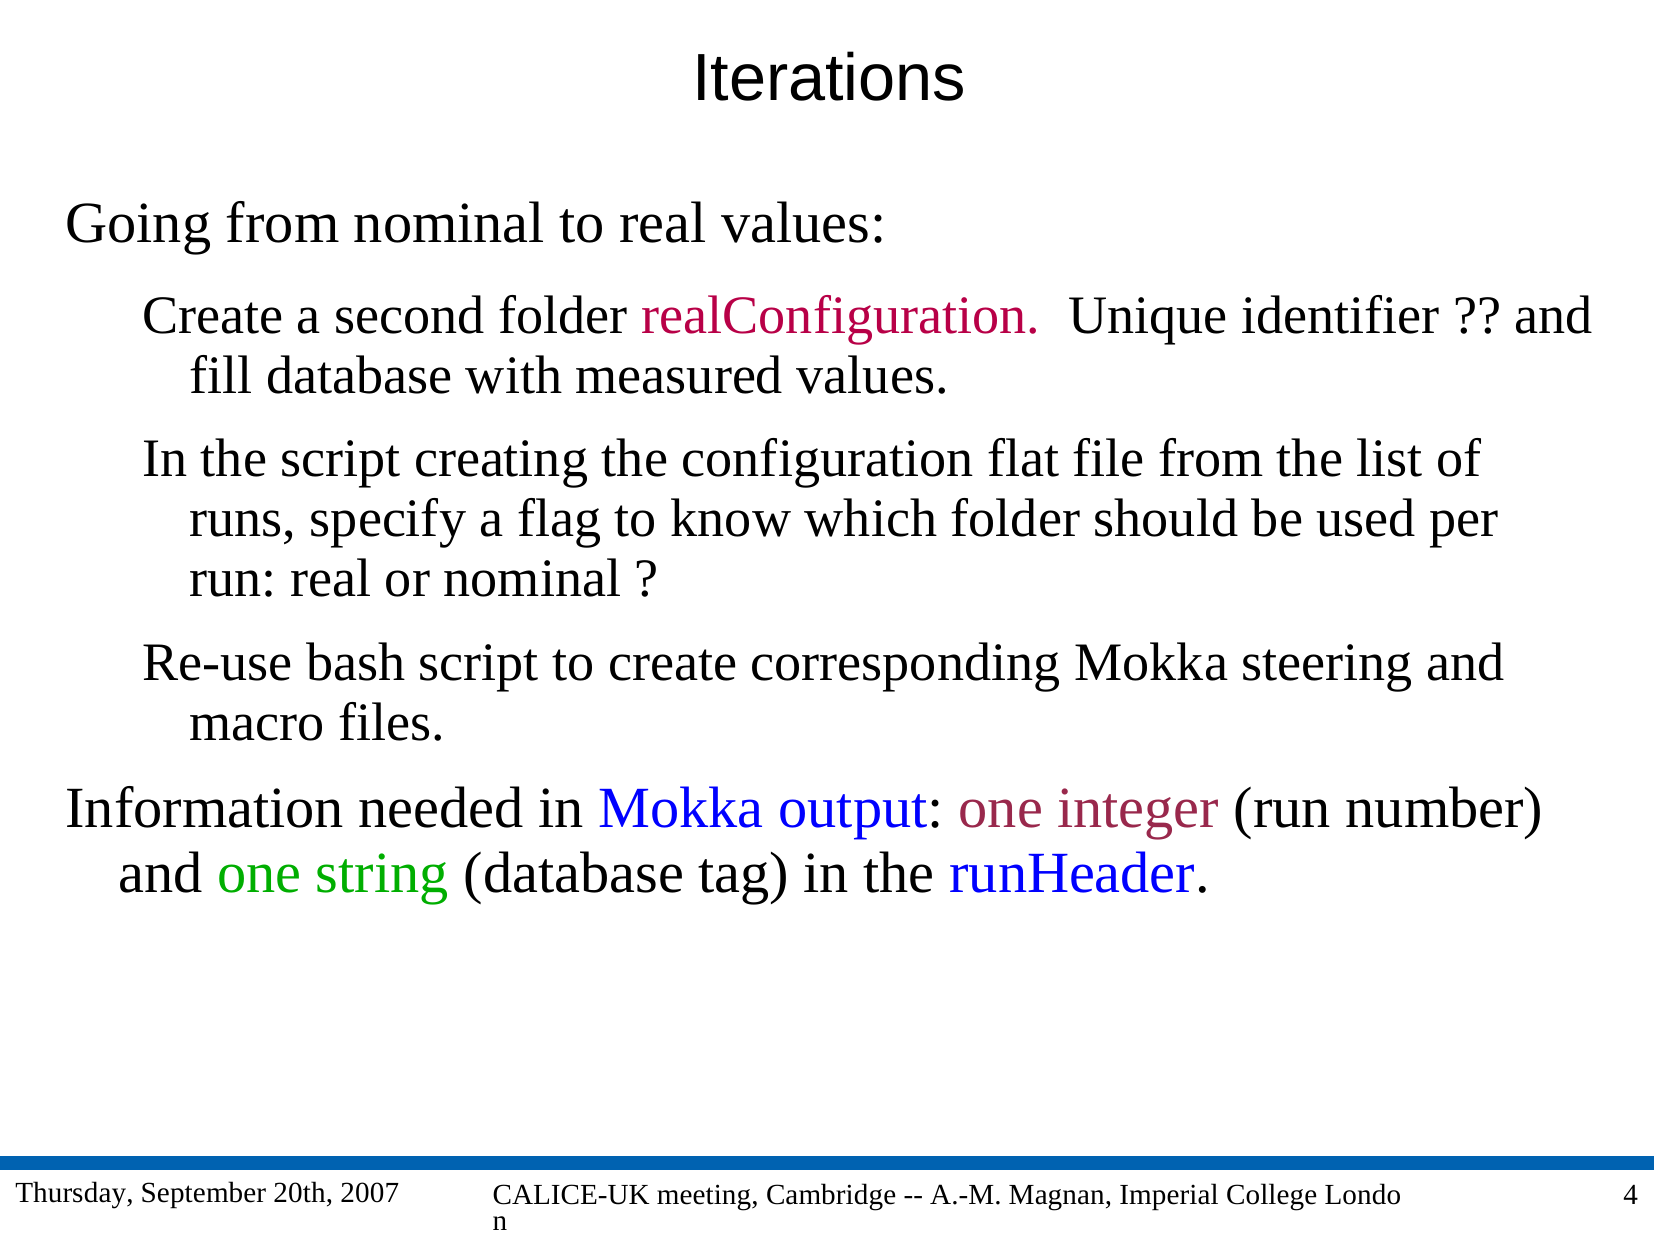

# Iterations
Going from nominal to real values:
Create a second folder realConfiguration. Unique identifier ?? and fill database with measured values.
In the script creating the configuration flat file from the list of runs, specify a flag to know which folder should be used per run: real or nominal ?
Re-use bash script to create corresponding Mokka steering and macro files.
Information needed in Mokka output: one integer (run number) and one string (database tag) in the runHeader.